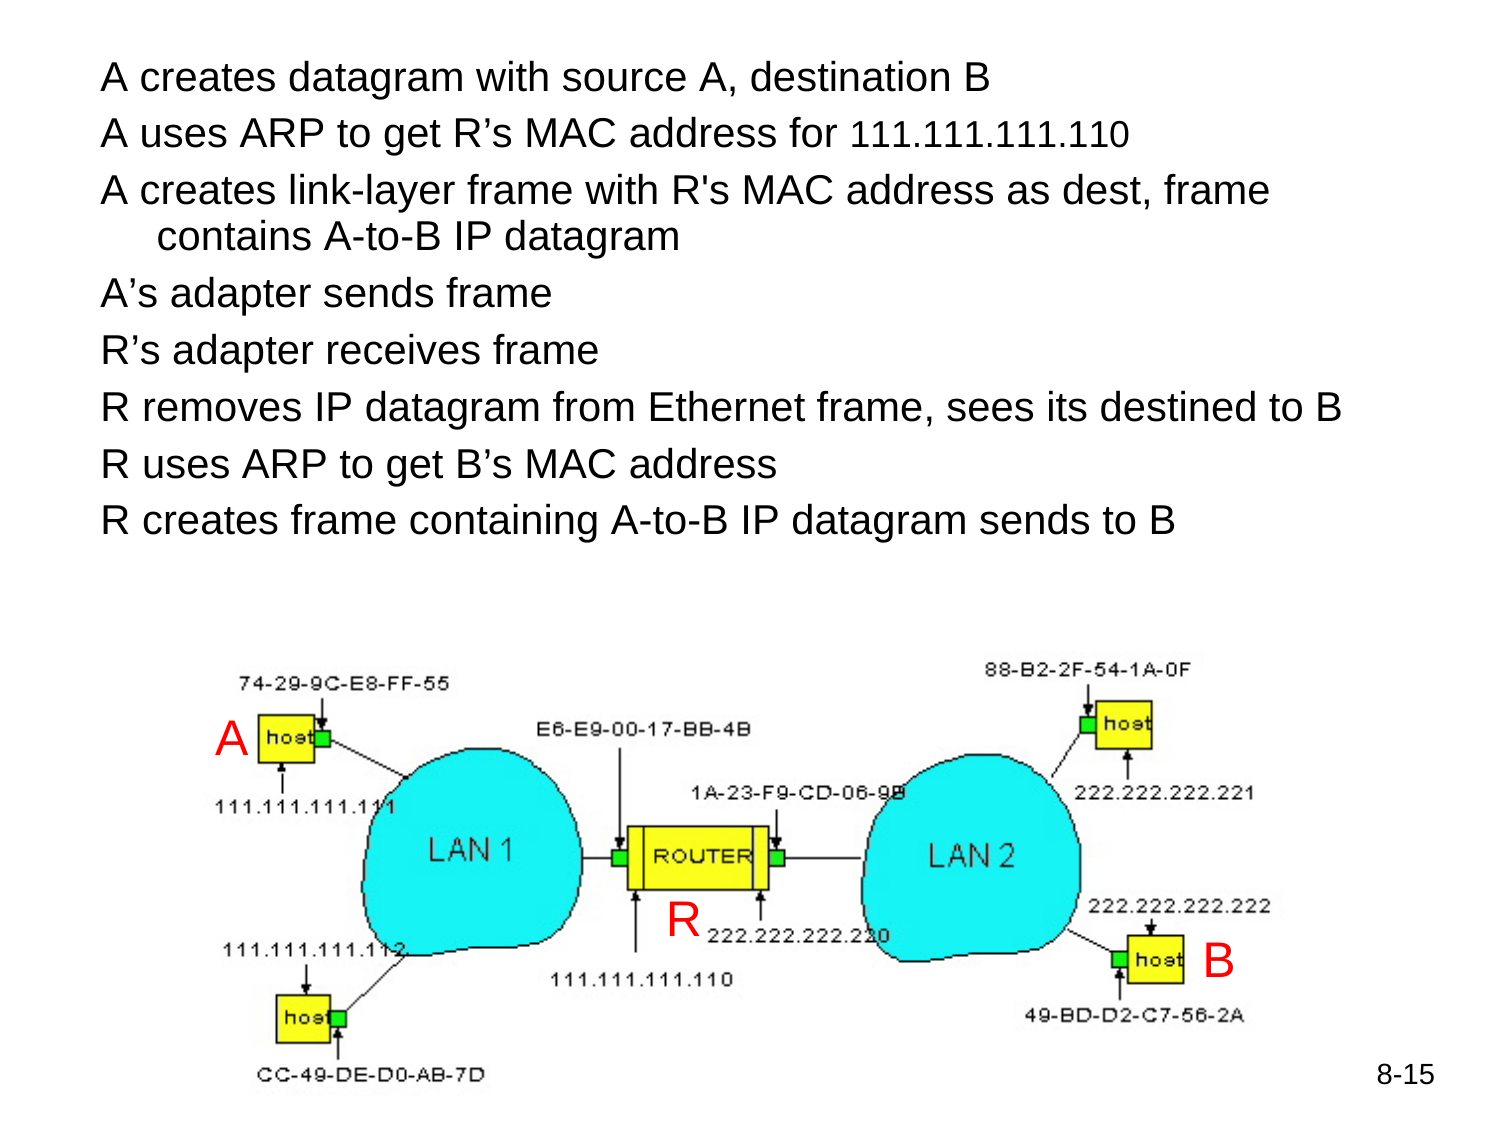

# A creates datagram with source A, destination B
A uses ARP to get R’s MAC address for 111.111.111.110
A creates link-layer frame with R's MAC address as dest, frame contains A-to-B IP datagram
A’s adapter sends frame
R’s adapter receives frame
R removes IP datagram from Ethernet frame, sees its destined to B
R uses ARP to get B’s MAC address
R creates frame containing A-to-B IP datagram sends to B
A
R
B
15